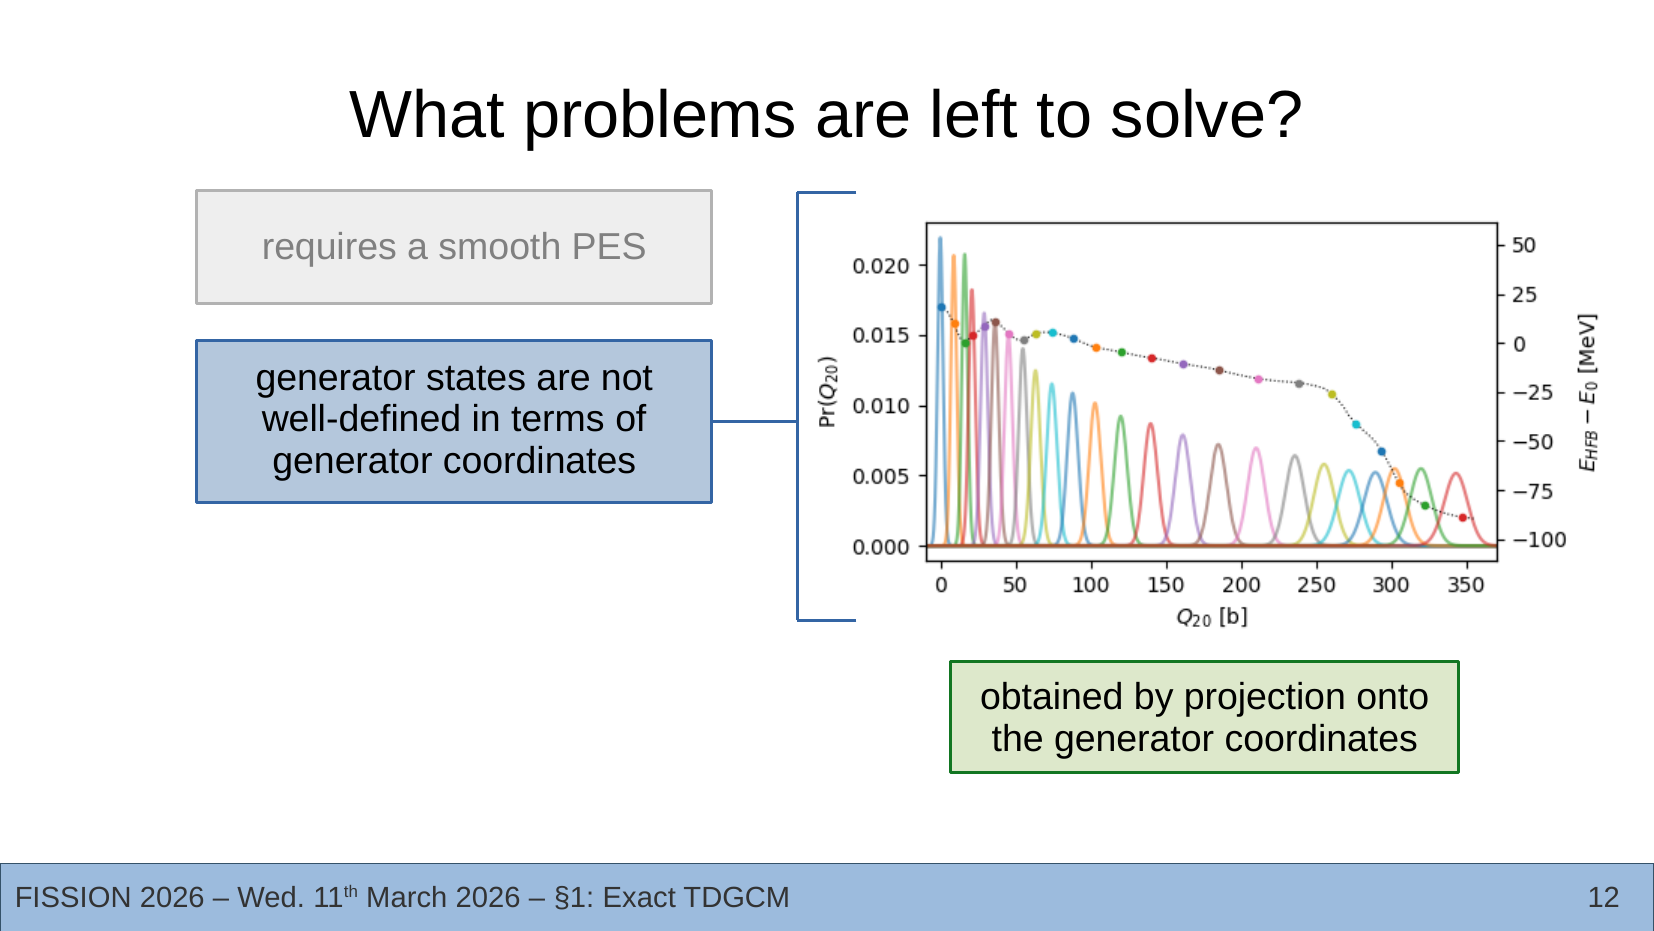

# What problems are left to solve?
requires a smooth PES
generator states are not well-defined in terms of generator coordinates
obtained by projection onto the generator coordinates
FISSION 2026 – Wed. 11th March 2026 – §1: Exact TDGCM